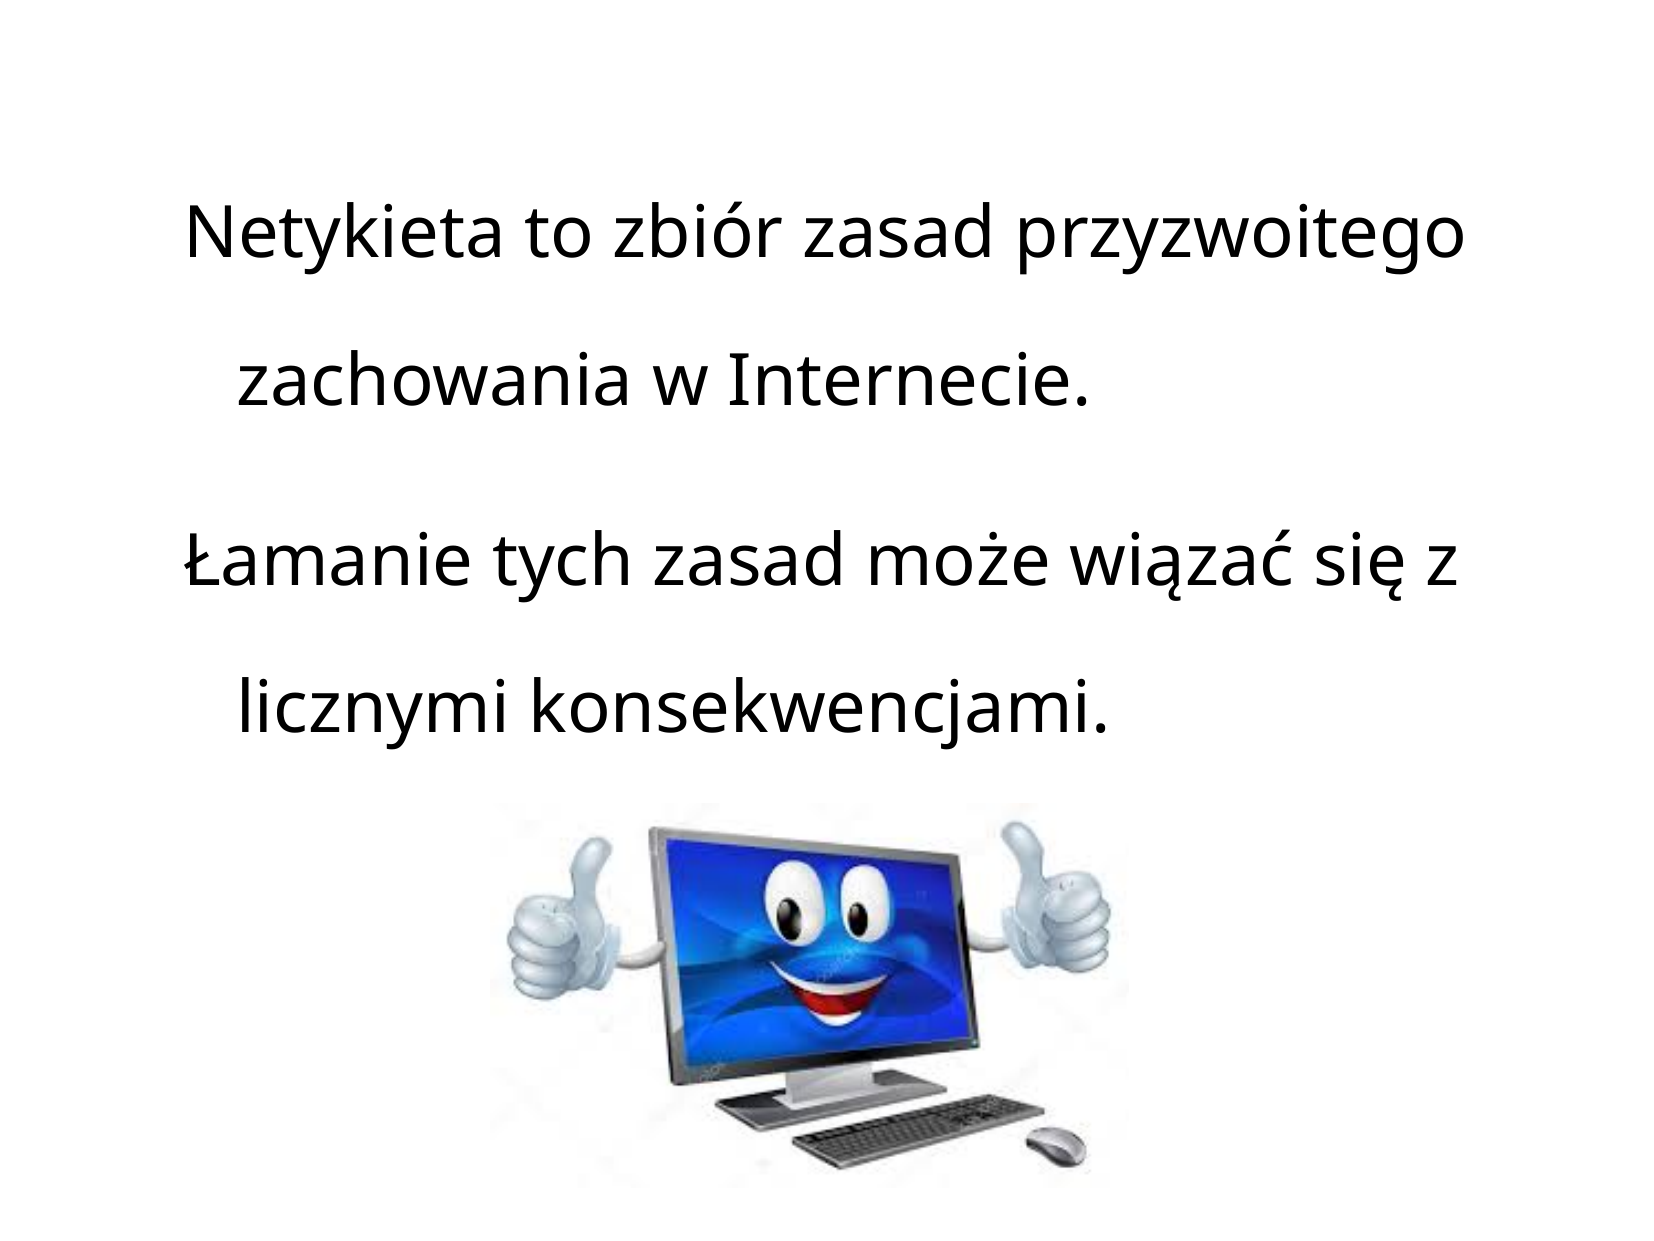

# Netykieta to zbiór zasad przyzwoitego zachowania w Internecie.
Łamanie tych zasad może wiązać się z licznymi konsekwencjami.